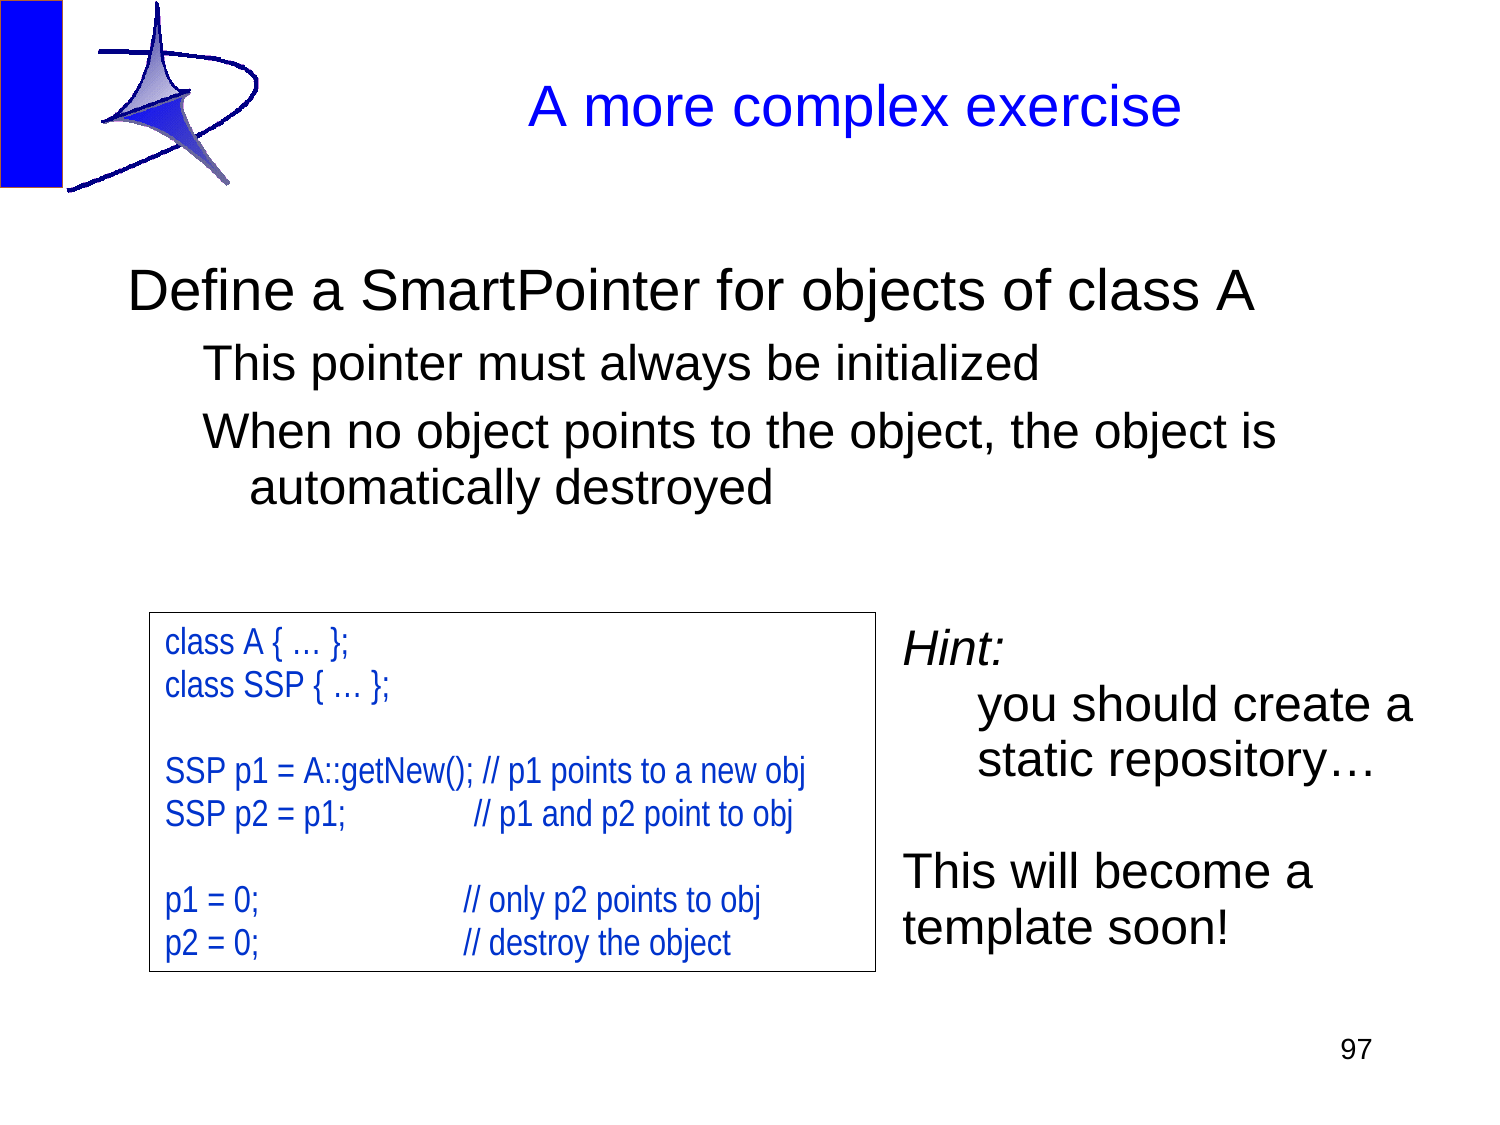

# A more complex exercise
Define a SmartPointer for objects of class A
This pointer must always be initialized
When no object points to the object, the object is automatically destroyed
class A { … };
class SSP { … };
SSP p1 = A::getNew(); // p1 points to a new obj
SSP p2 = p1; // p1 and p2 point to obj
p1 = 0; // only p2 points to obj
p2 = 0; // destroy the object
Hint:
you should create a static repository…
This will become a template soon!
97